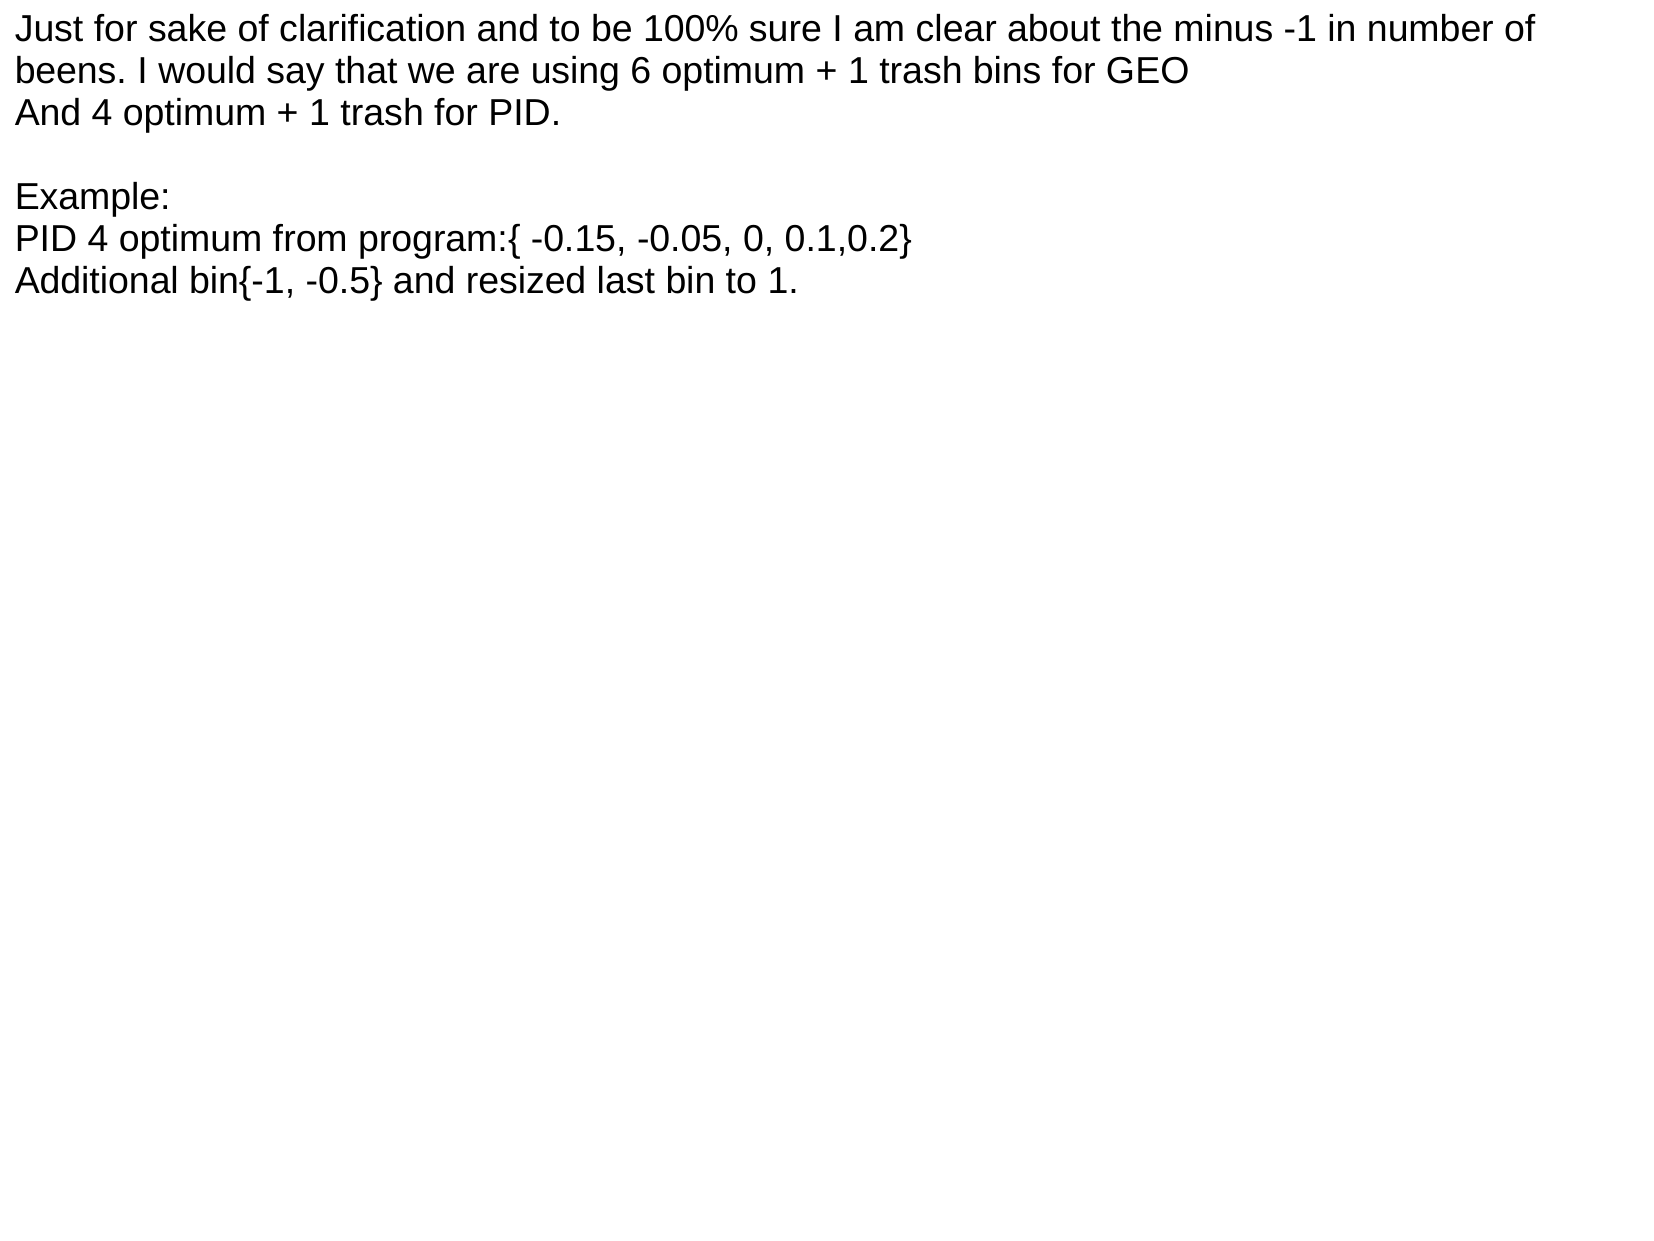

Just for sake of clarification and to be 100% sure I am clear about the minus -1 in number of beens. I would say that we are using 6 optimum + 1 trash bins for GEO
And 4 optimum + 1 trash for PID.
Example:
PID 4 optimum from program:{ -0.15, -0.05, 0, 0.1,0.2}
Additional bin{-1, -0.5} and resized last bin to 1.